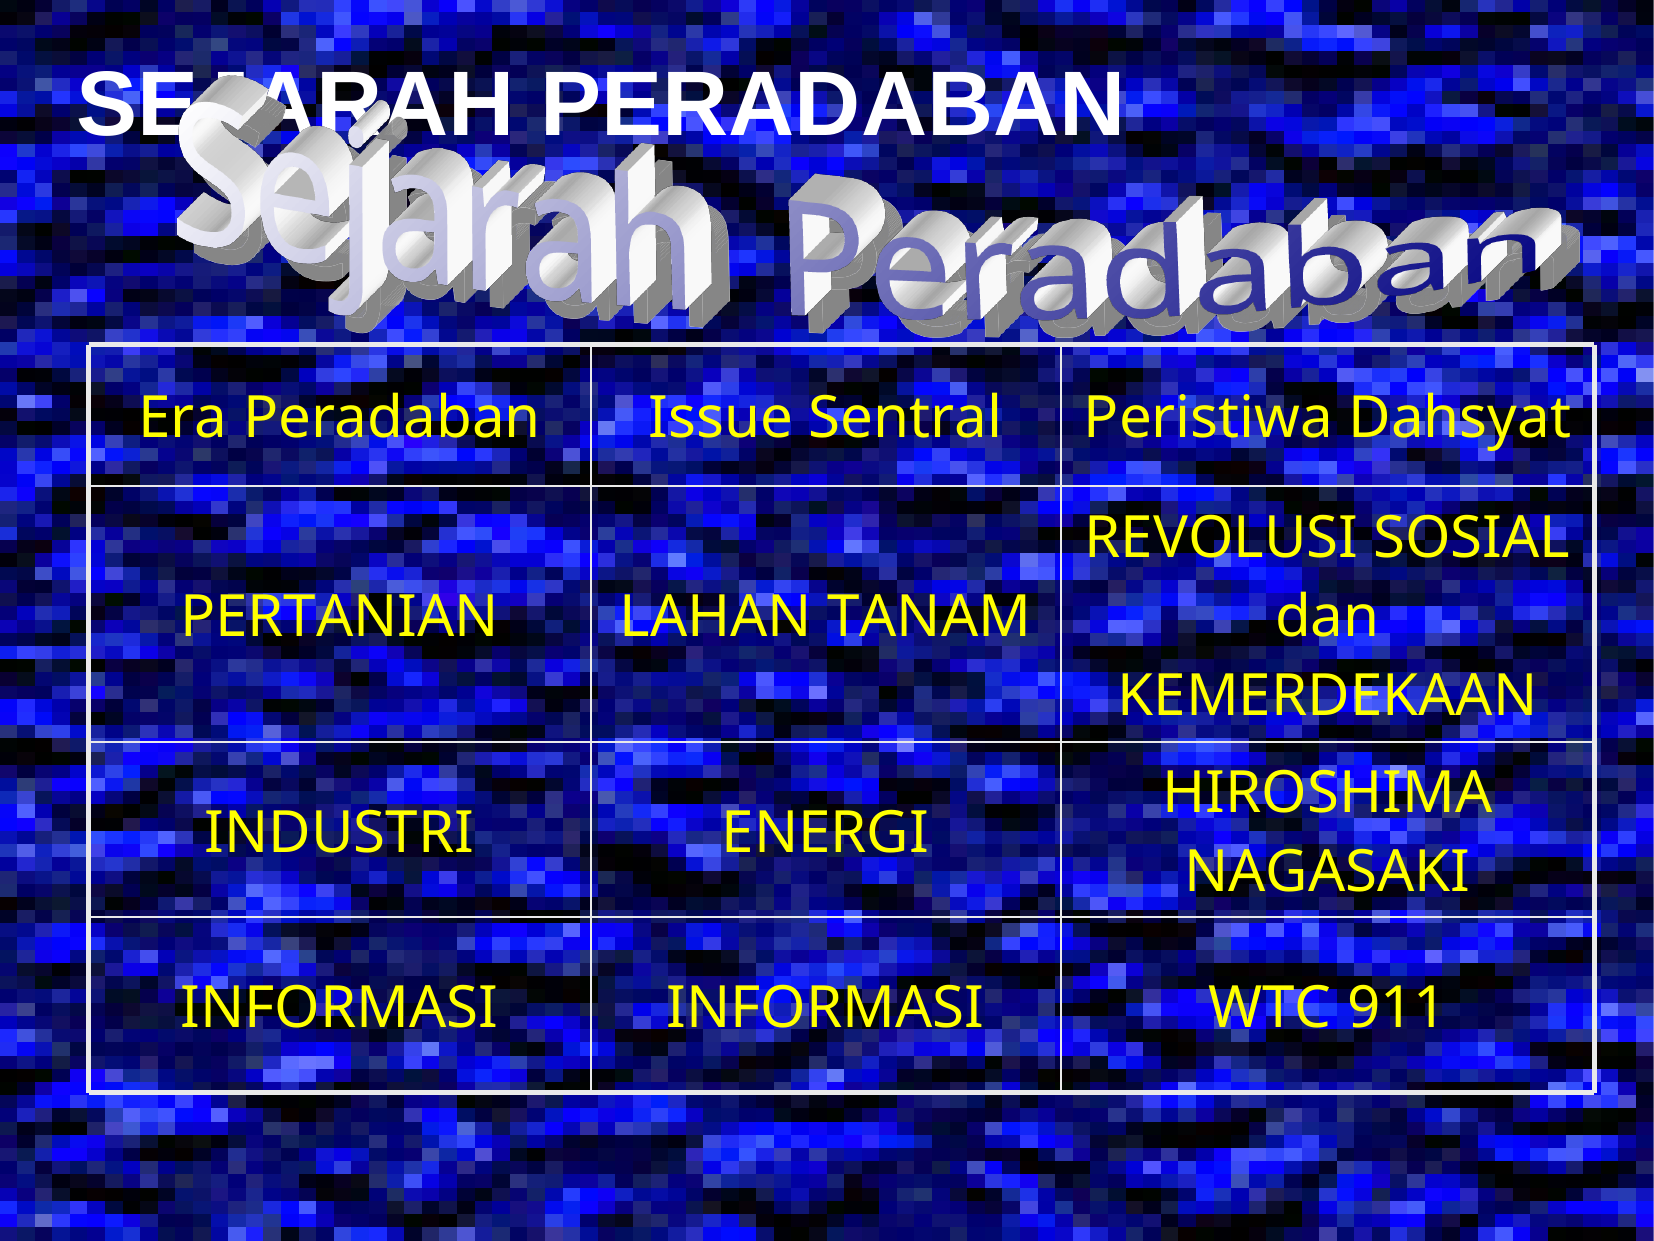

# SEJARAH PERADABAN
Sejarah Peradaban
Era Peradaban
Issue Sentral
Peristiwa Dahsyat
PERTANIAN
LAHAN TANAM
REVOLUSI SOSIAL dan KEMERDEKAAN
INDUSTRI
ENERGI
HIROSHIMA NAGASAKI
INFORMASI
INFORMASI
WTC 911